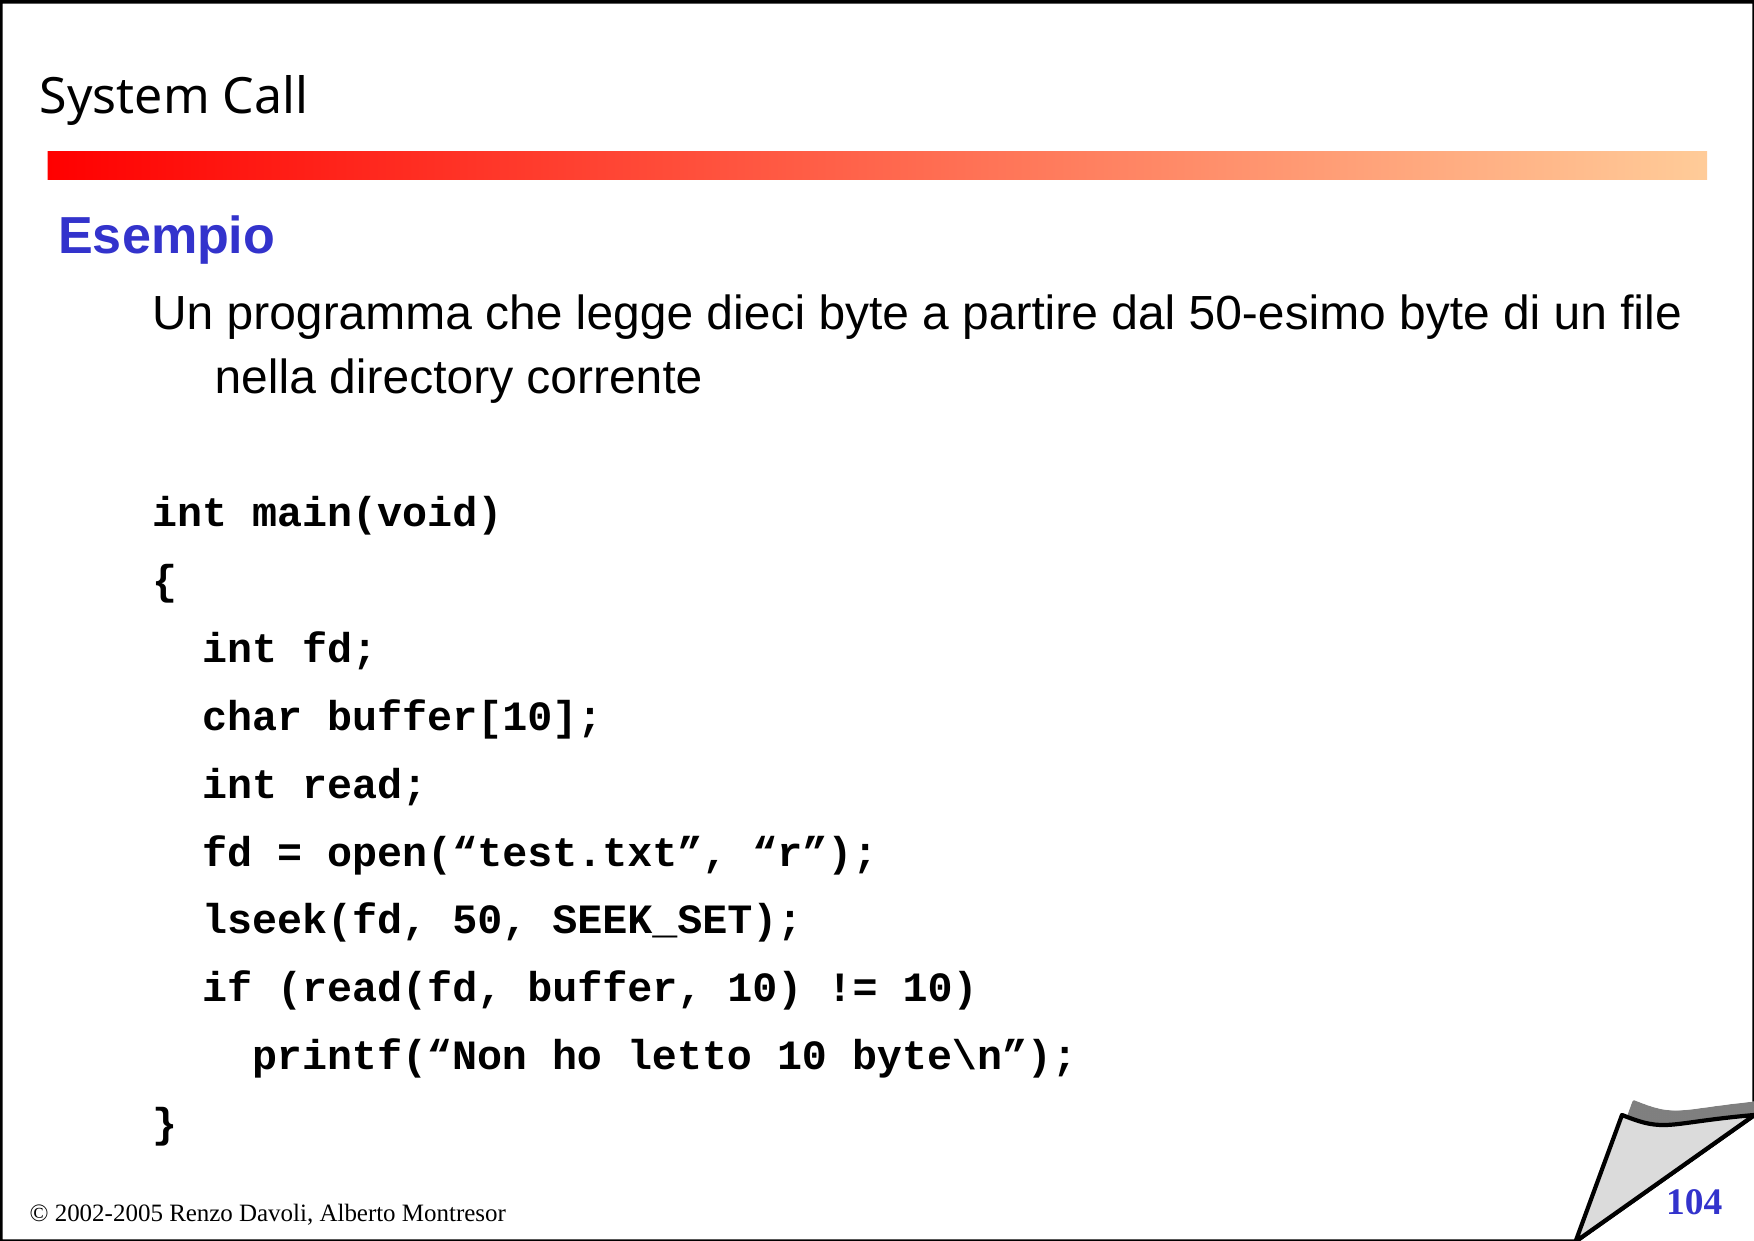

# System Call
Esempio
Un programma che legge dieci byte a partire dal 50-esimo byte di un file nella directory corrente
int main(void)
{
 int fd;
 char buffer[10];
 int read;
 fd = open(“test.txt”, “r”);
 lseek(fd, 50, SEEK_SET);
 if (read(fd, buffer, 10) != 10)
 printf(“Non ho letto 10 byte\n”);
}